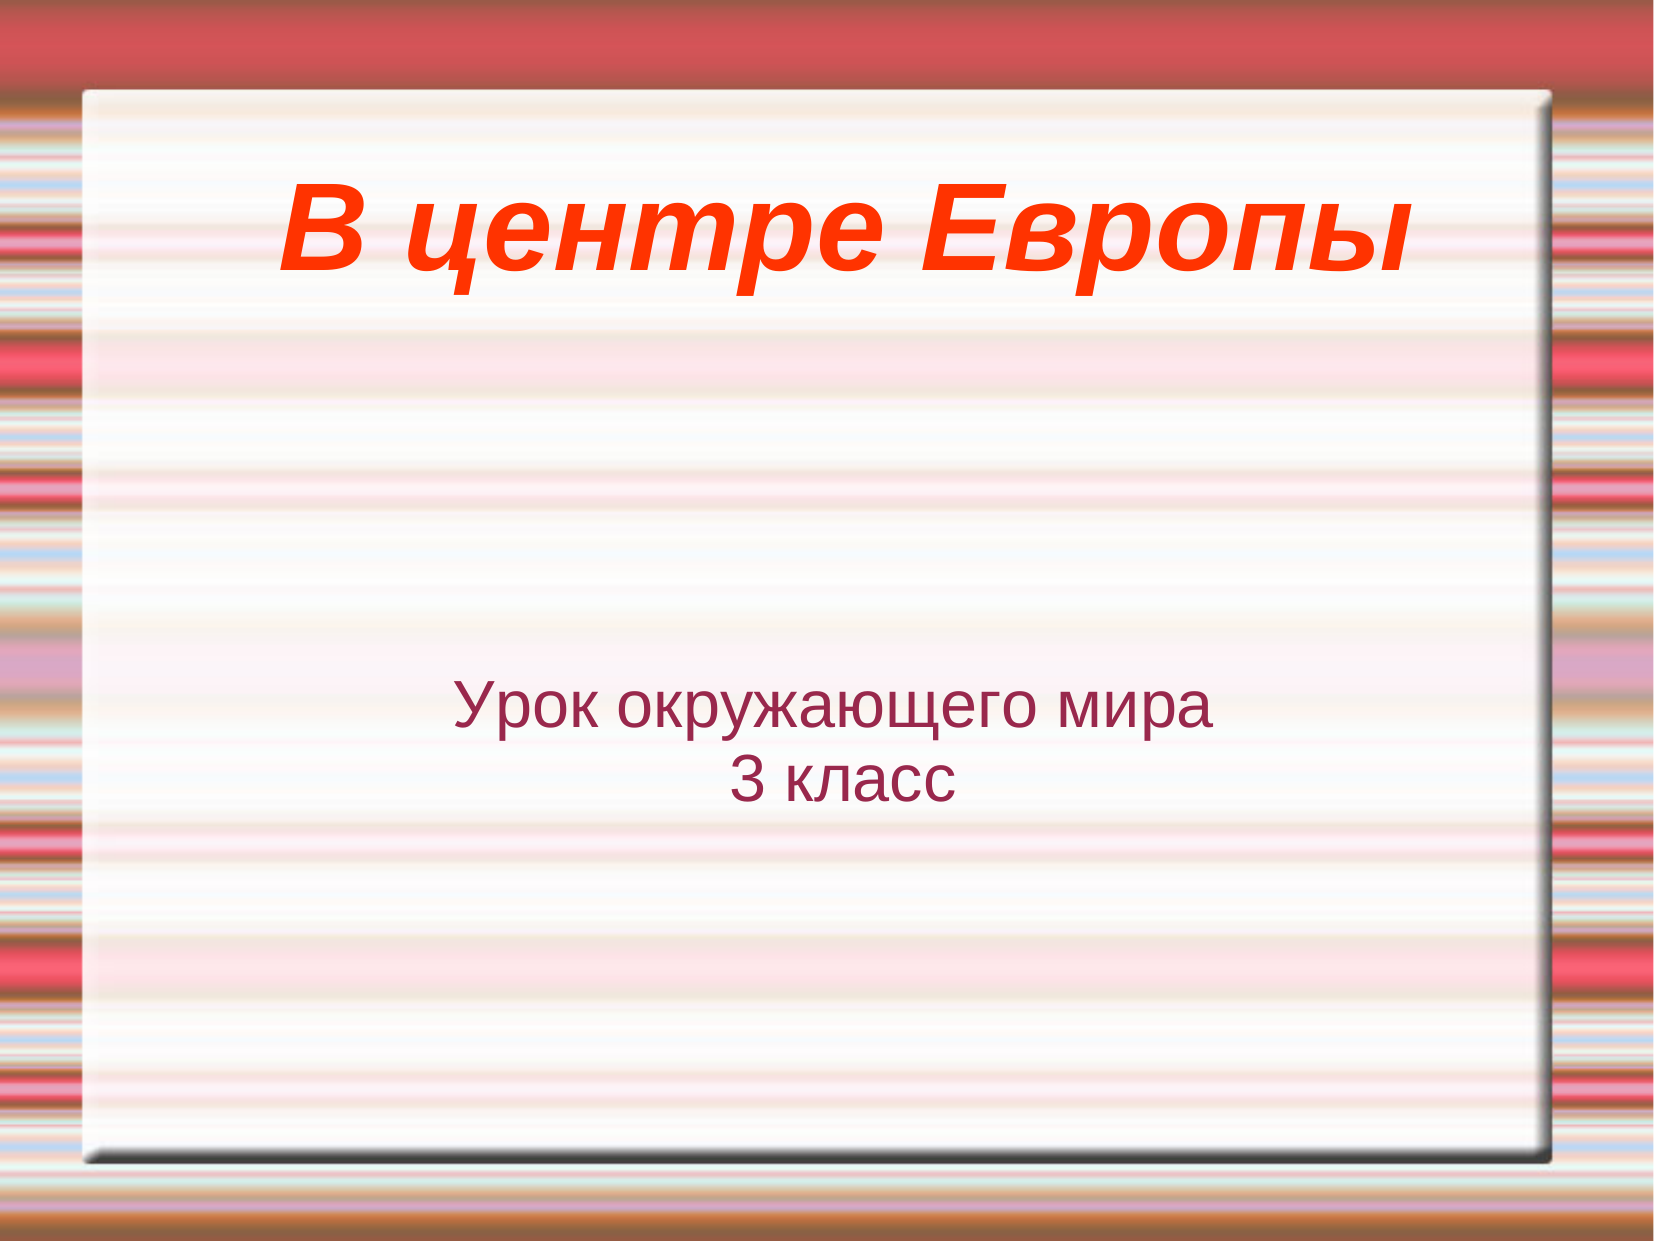

# В центре Европы
Урок окружающего мира
3 класс